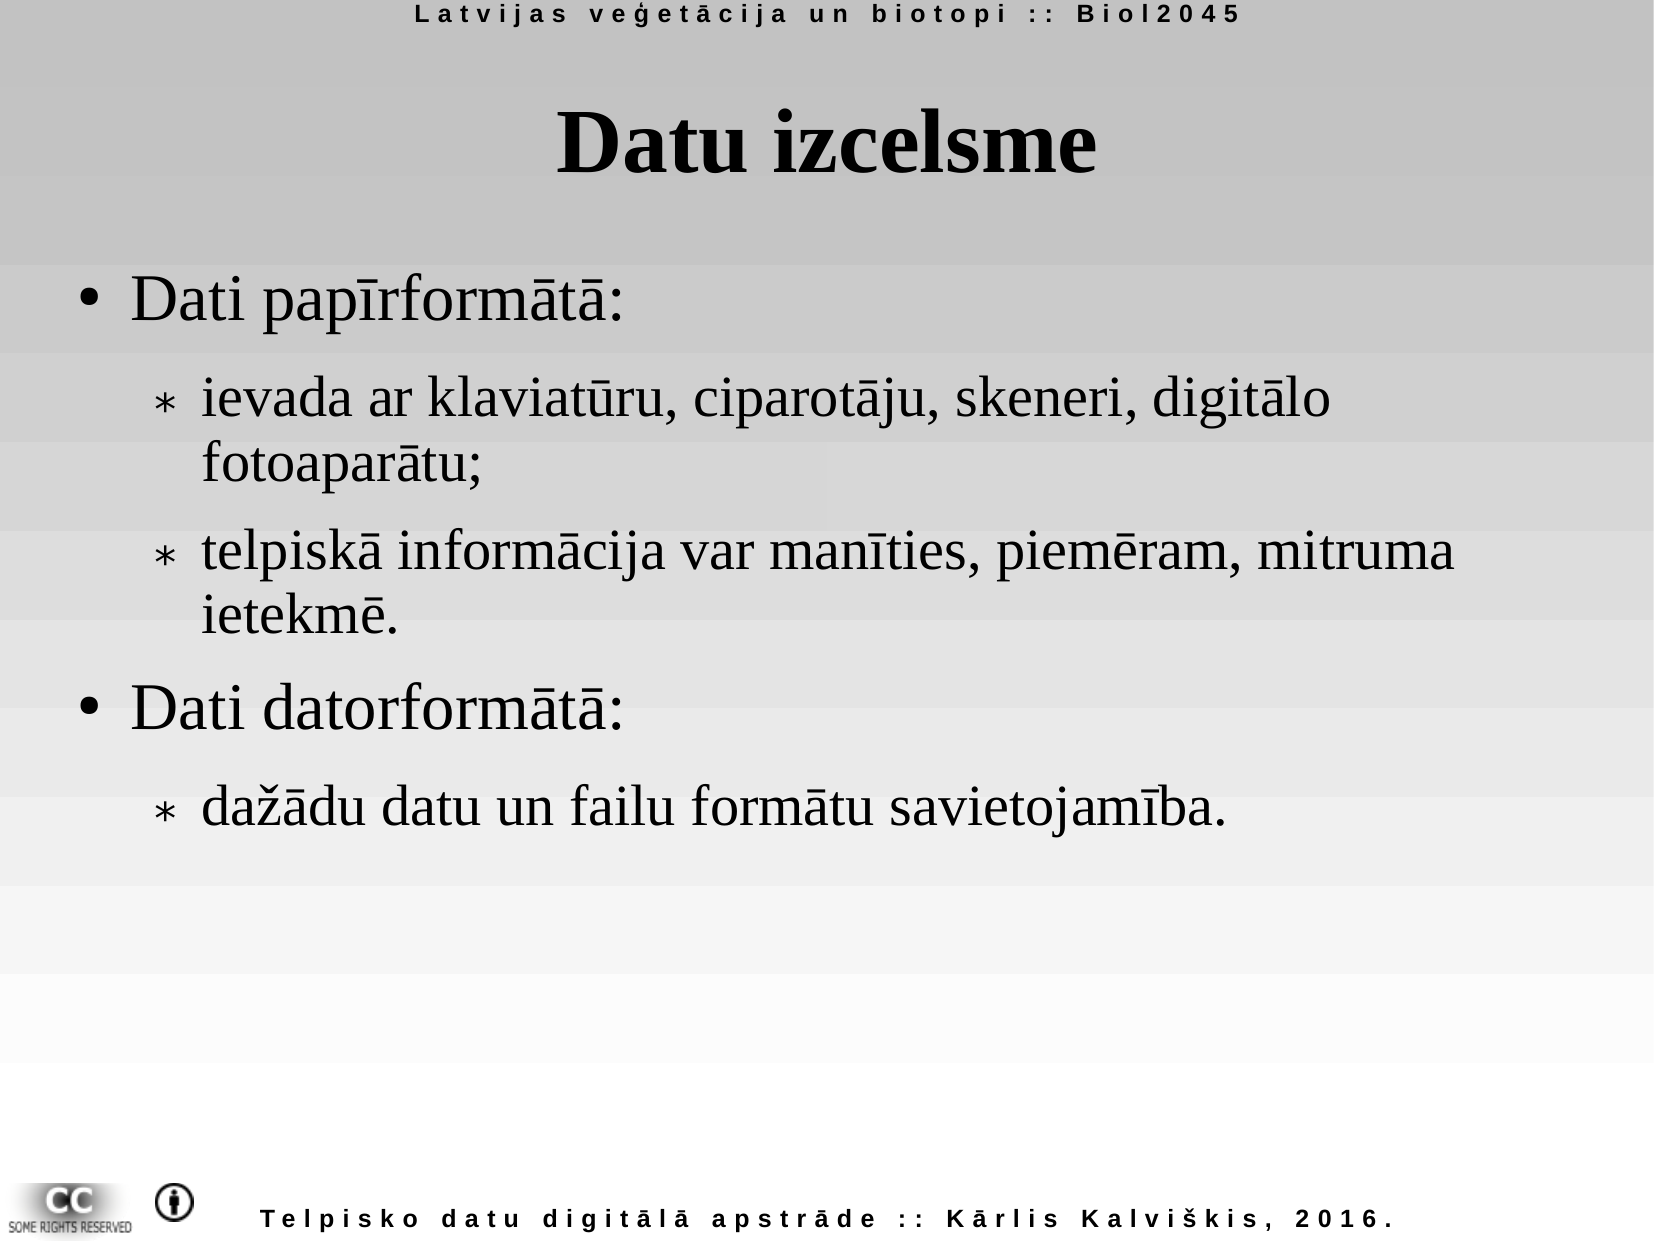

# Datu izcelsme
Dati papīrformātā:
ievada ar klaviatūru, ciparotāju, skeneri, digitālo fotoaparātu;
telpiskā informācija var manīties, piemēram, mitruma ietekmē.
Dati datorformātā:
dažādu datu un failu formātu savietojamība.